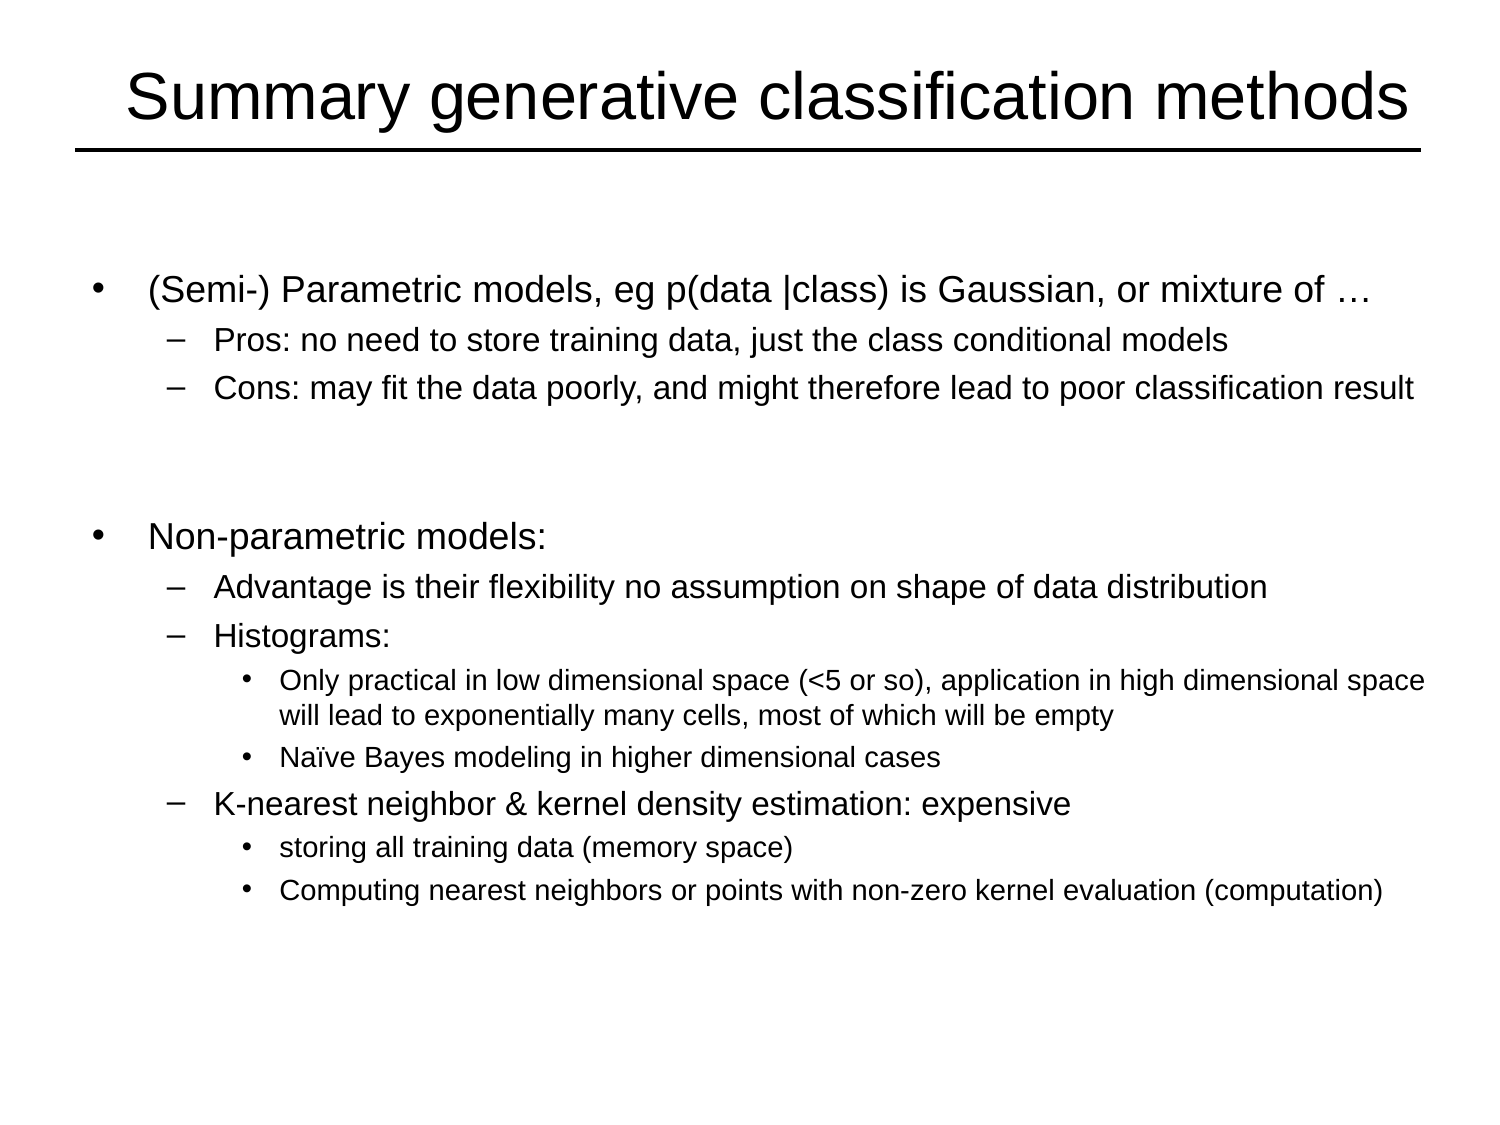

# Summary generative classification methods
(Semi-) Parametric models, eg p(data |class) is Gaussian, or mixture of …
Pros: no need to store training data, just the class conditional models
Cons: may fit the data poorly, and might therefore lead to poor classification result
Non-parametric models:
Advantage is their flexibility no assumption on shape of data distribution
Histograms:
Only practical in low dimensional space (<5 or so), application in high dimensional space will lead to exponentially many cells, most of which will be empty
Naïve Bayes modeling in higher dimensional cases
K-nearest neighbor & kernel density estimation: expensive
storing all training data (memory space)
Computing nearest neighbors or points with non-zero kernel evaluation (computation)